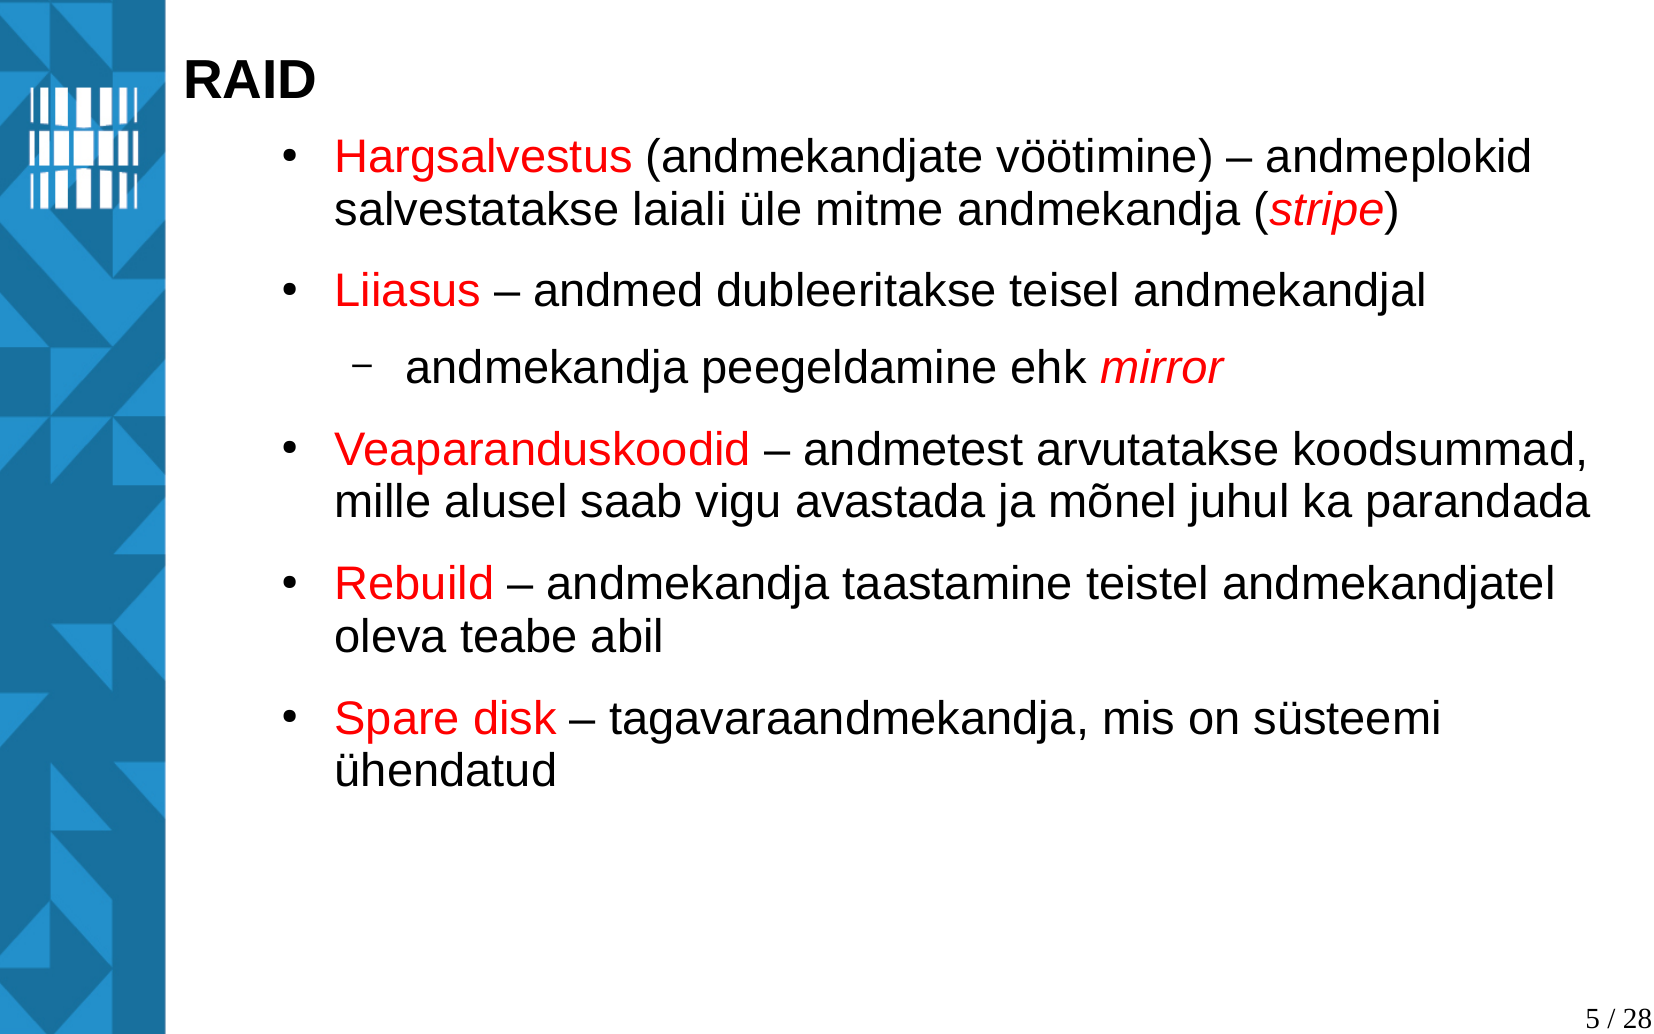

# RAID
Hargsalvestus (andmekandjate vöötimine) – andmeplokid salvestatakse laiali üle mitme andmekandja (stripe)
Liiasus – andmed dubleeritakse teisel andmekandjal
andmekandja peegeldamine ehk mirror
Veaparanduskoodid – andmetest arvutatakse koodsummad, mille alusel saab vigu avastada ja mõnel juhul ka parandada
Rebuild – andmekandja taastamine teistel andmekandjatel oleva teabe abil
Spare disk – tagavaraandmekandja, mis on süsteemi ühendatud
5